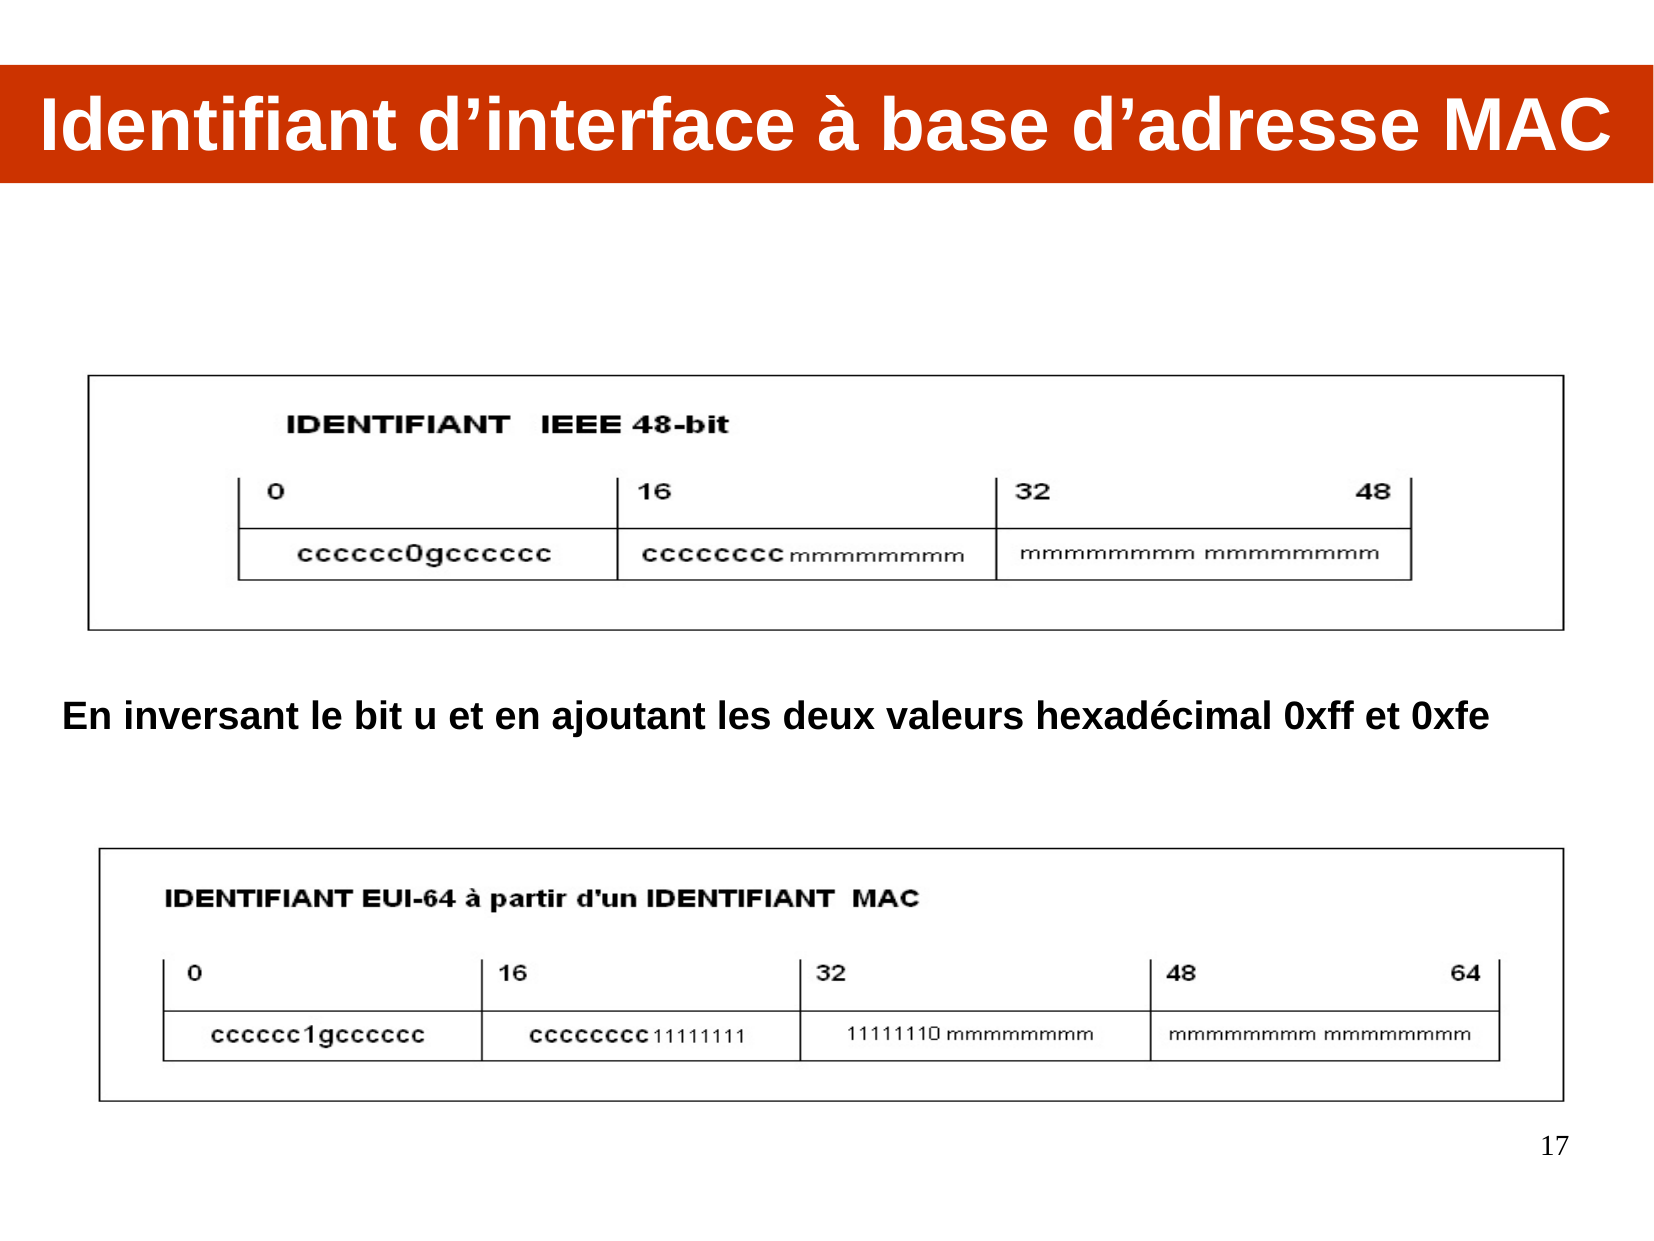

# Identifiant d’interface à base d’adresse MAC
En inversant le bit u et en ajoutant les deux valeurs hexadécimal 0xff et 0xfe